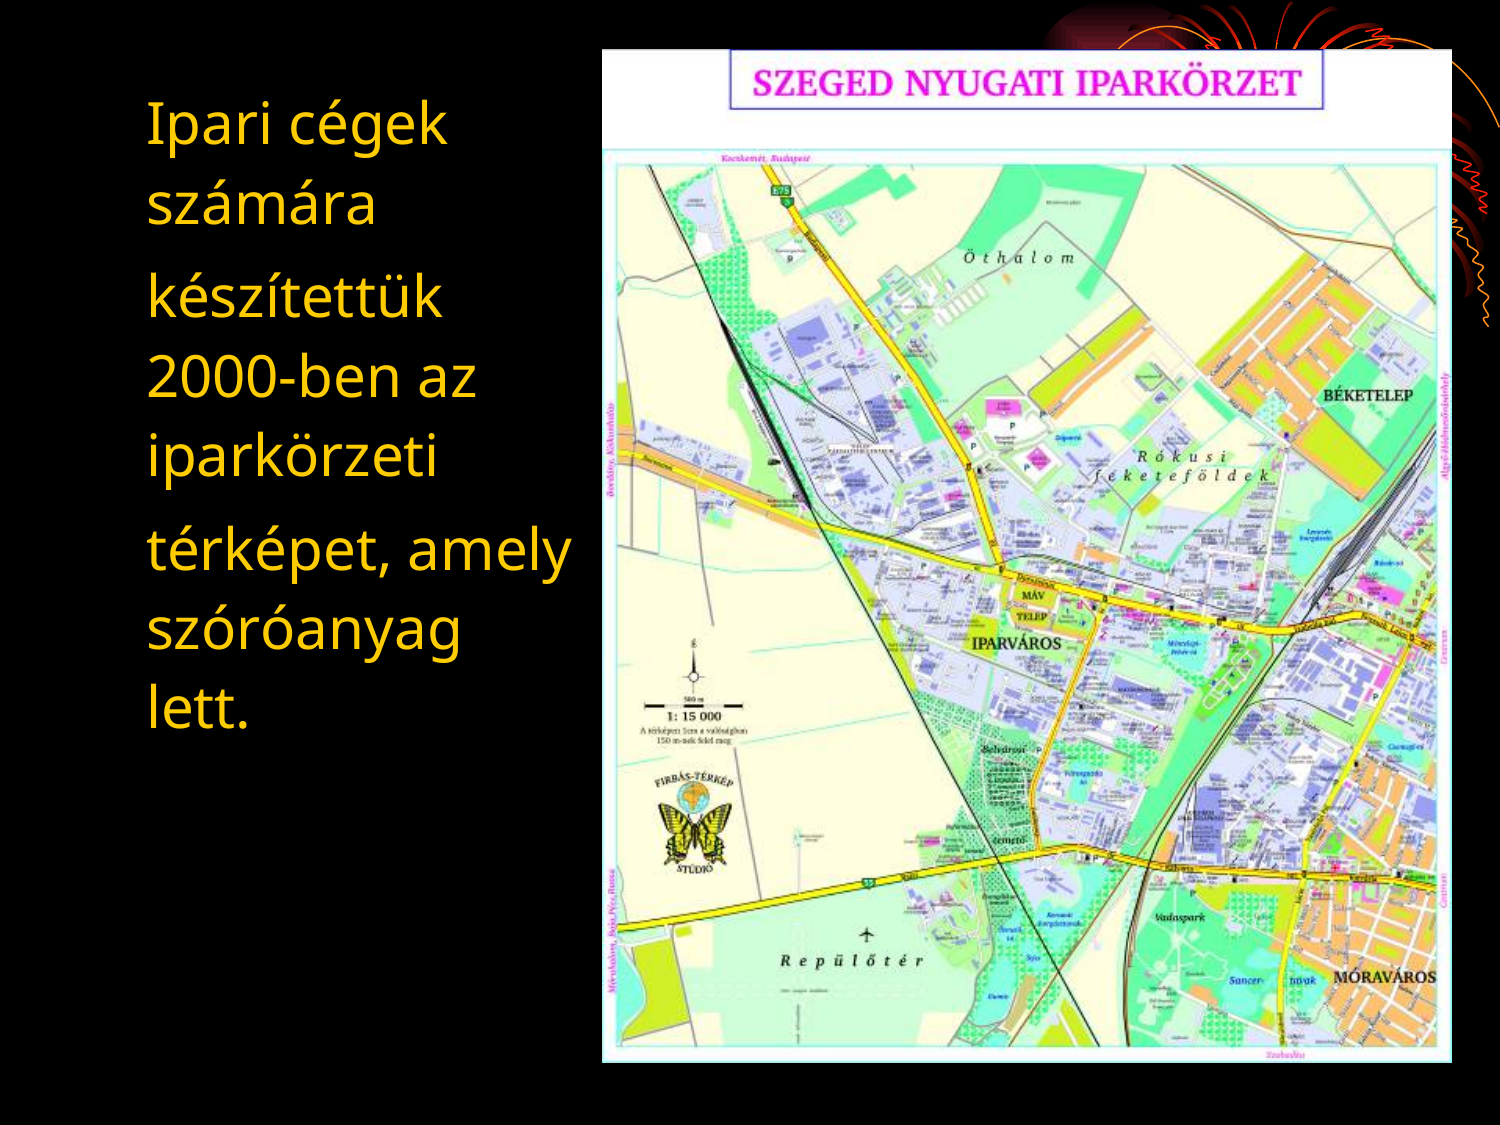

# Ipari cégek számára
	készítettük 2000-ben az iparkörzeti
	térképet, amely szóróanyag lett.